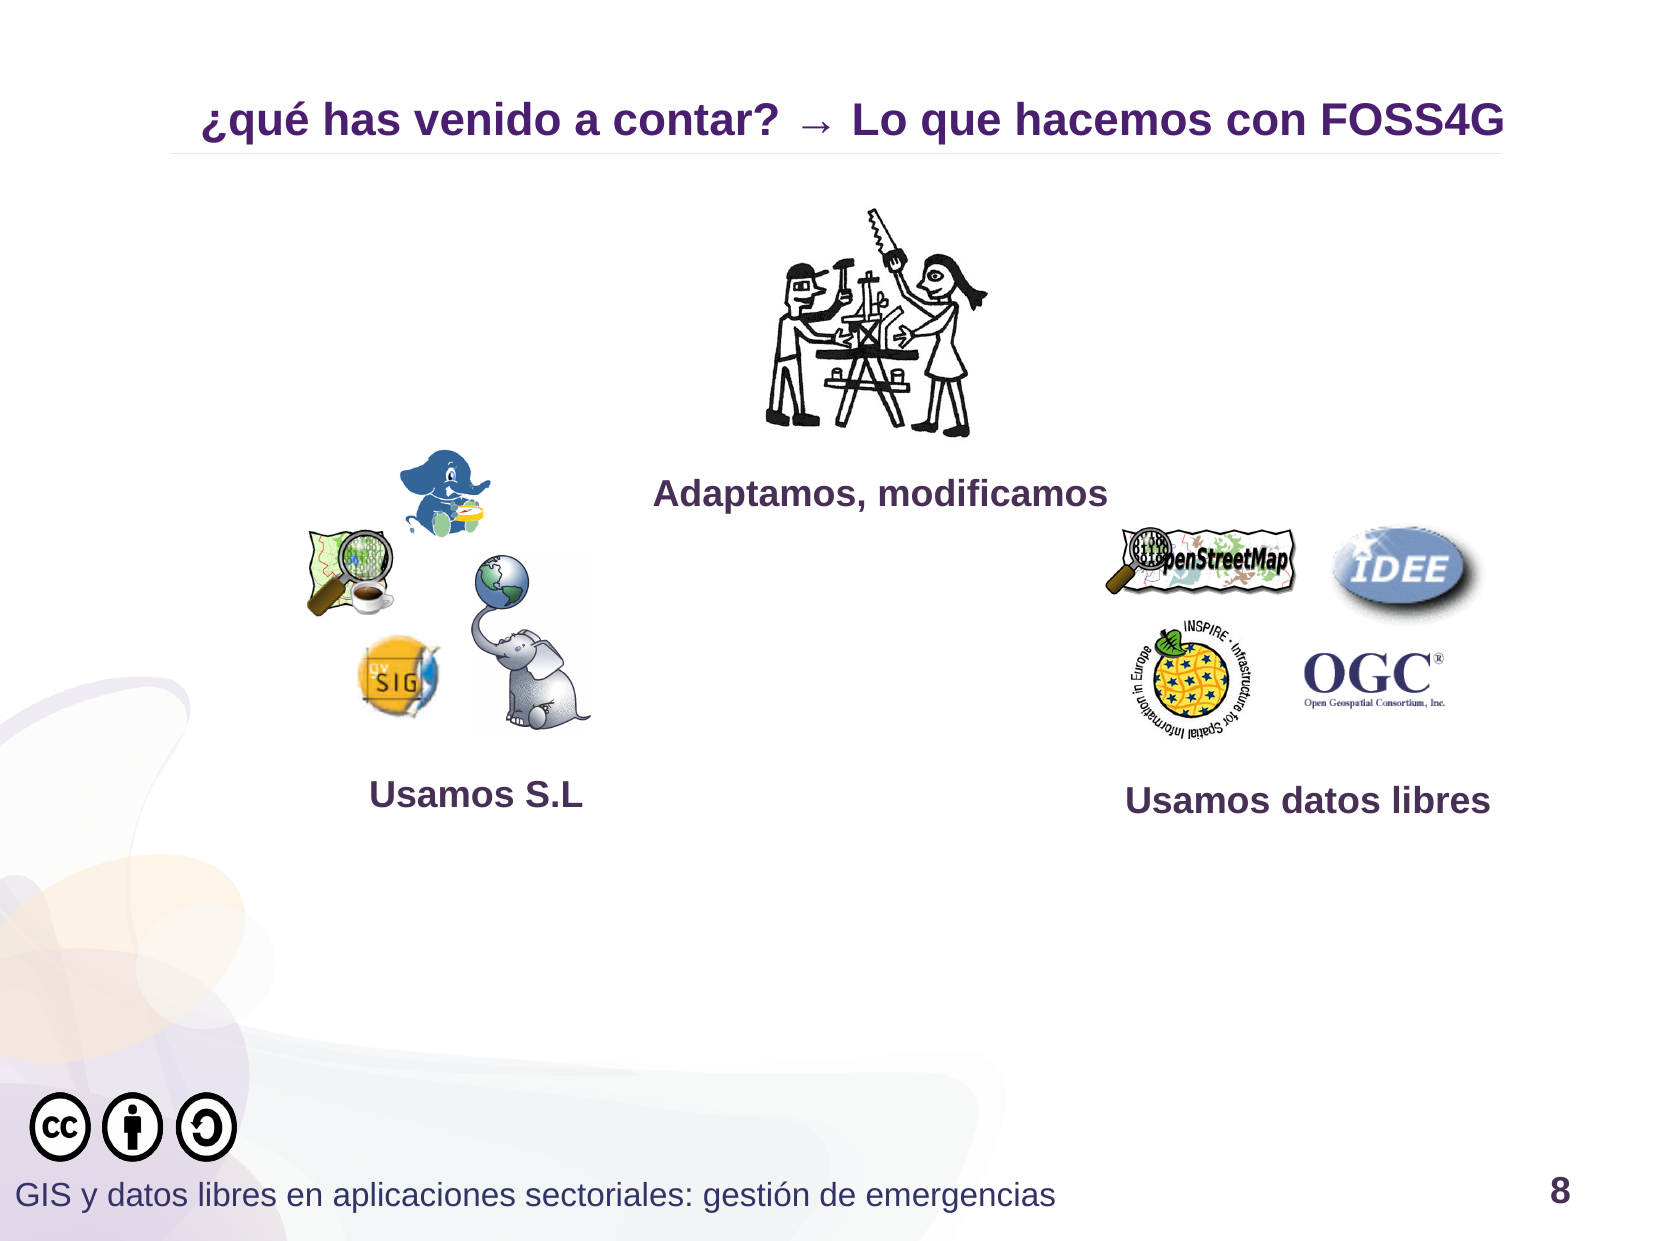

¿qué has venido a contar? → Lo que hacemos con FOSS4G
Adaptamos, modificamos
Usamos S.L
Usamos datos libres